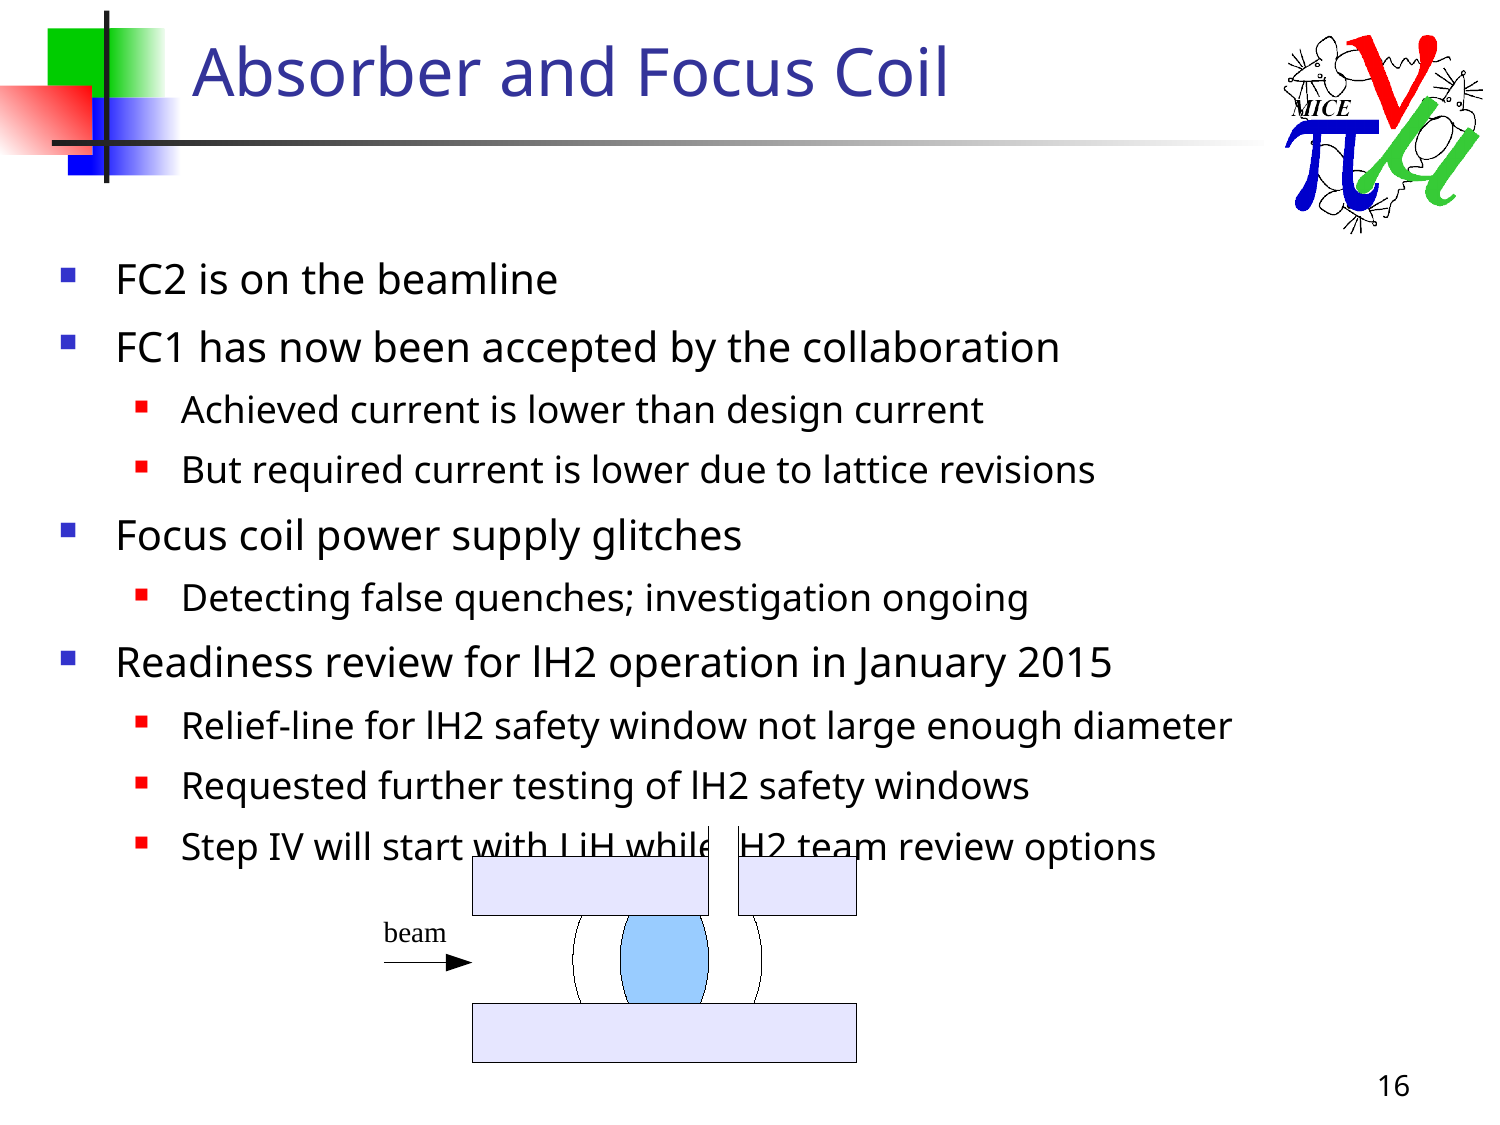

# Absorber and Focus Coil
FC2 is on the beamline
FC1 has now been accepted by the collaboration
Achieved current is lower than design current
But required current is lower due to lattice revisions
Focus coil power supply glitches
Detecting false quenches; investigation ongoing
Readiness review for lH2 operation in January 2015
Relief-line for lH2 safety window not large enough diameter
Requested further testing of lH2 safety windows
Step IV will start with LiH while lH2 team review options
beam
16